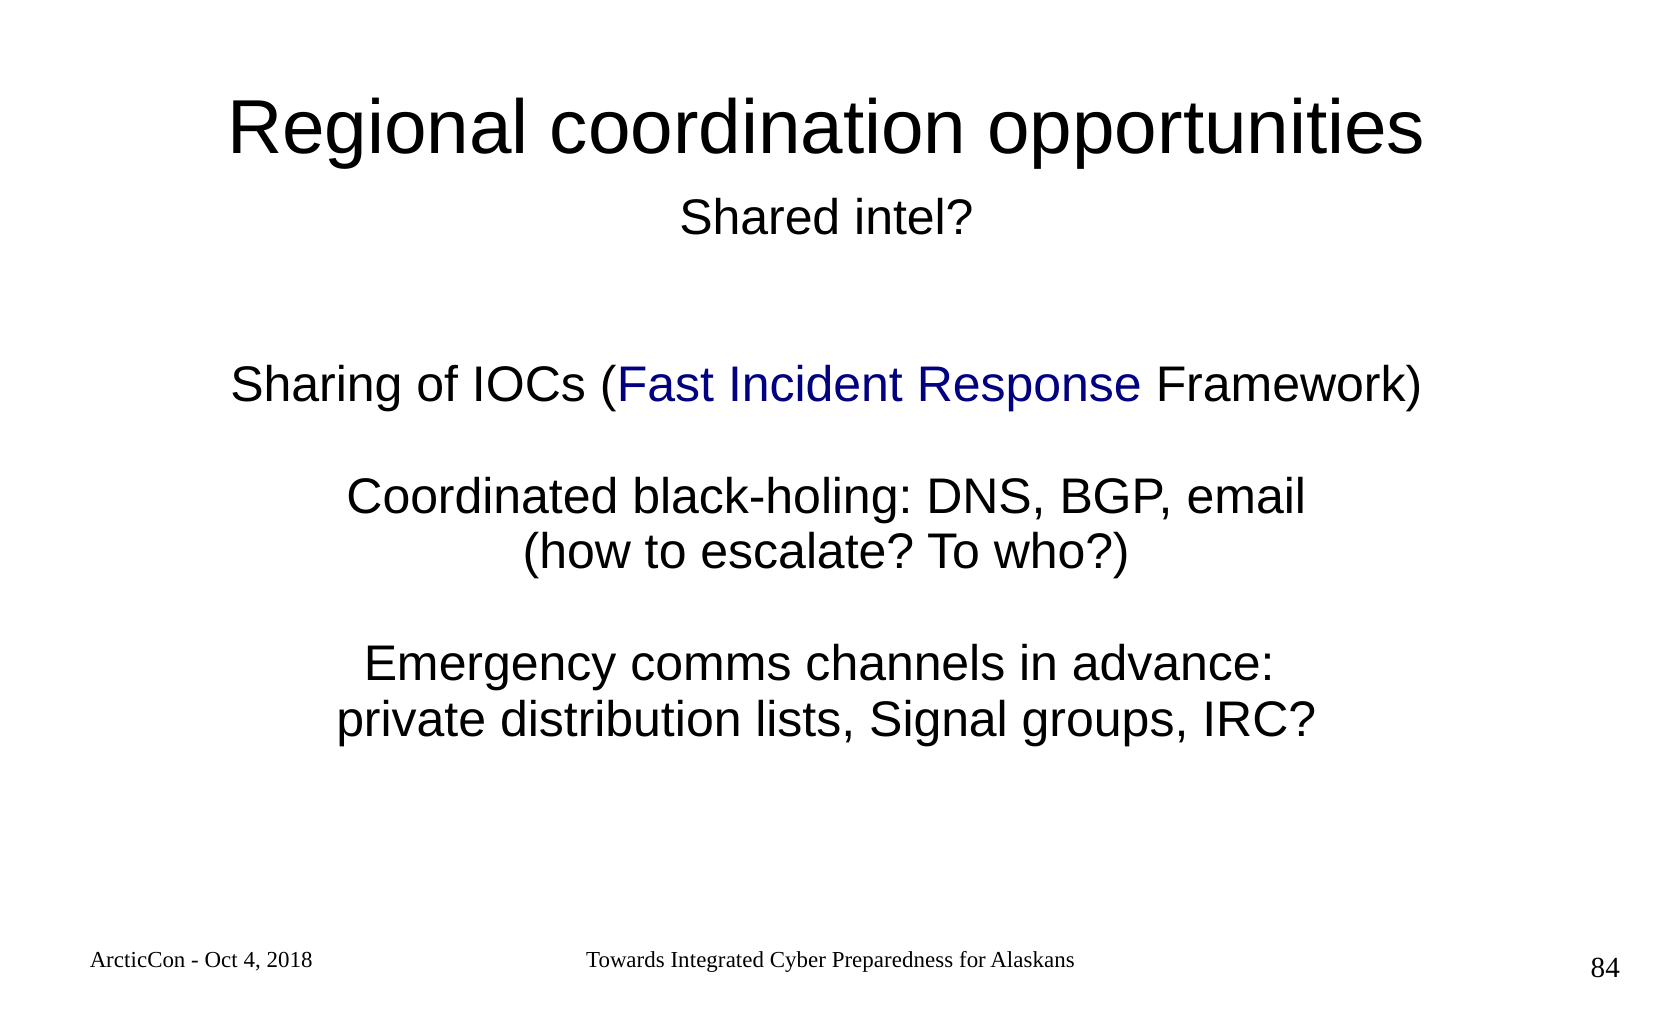

# Regional coordination opportunities
Shared intel?
Sharing of IOCs (Fast Incident Response Framework)
Coordinated black-holing: DNS, BGP, email
(how to escalate? To who?)
Emergency comms channels in advance:
private distribution lists, Signal groups, IRC?